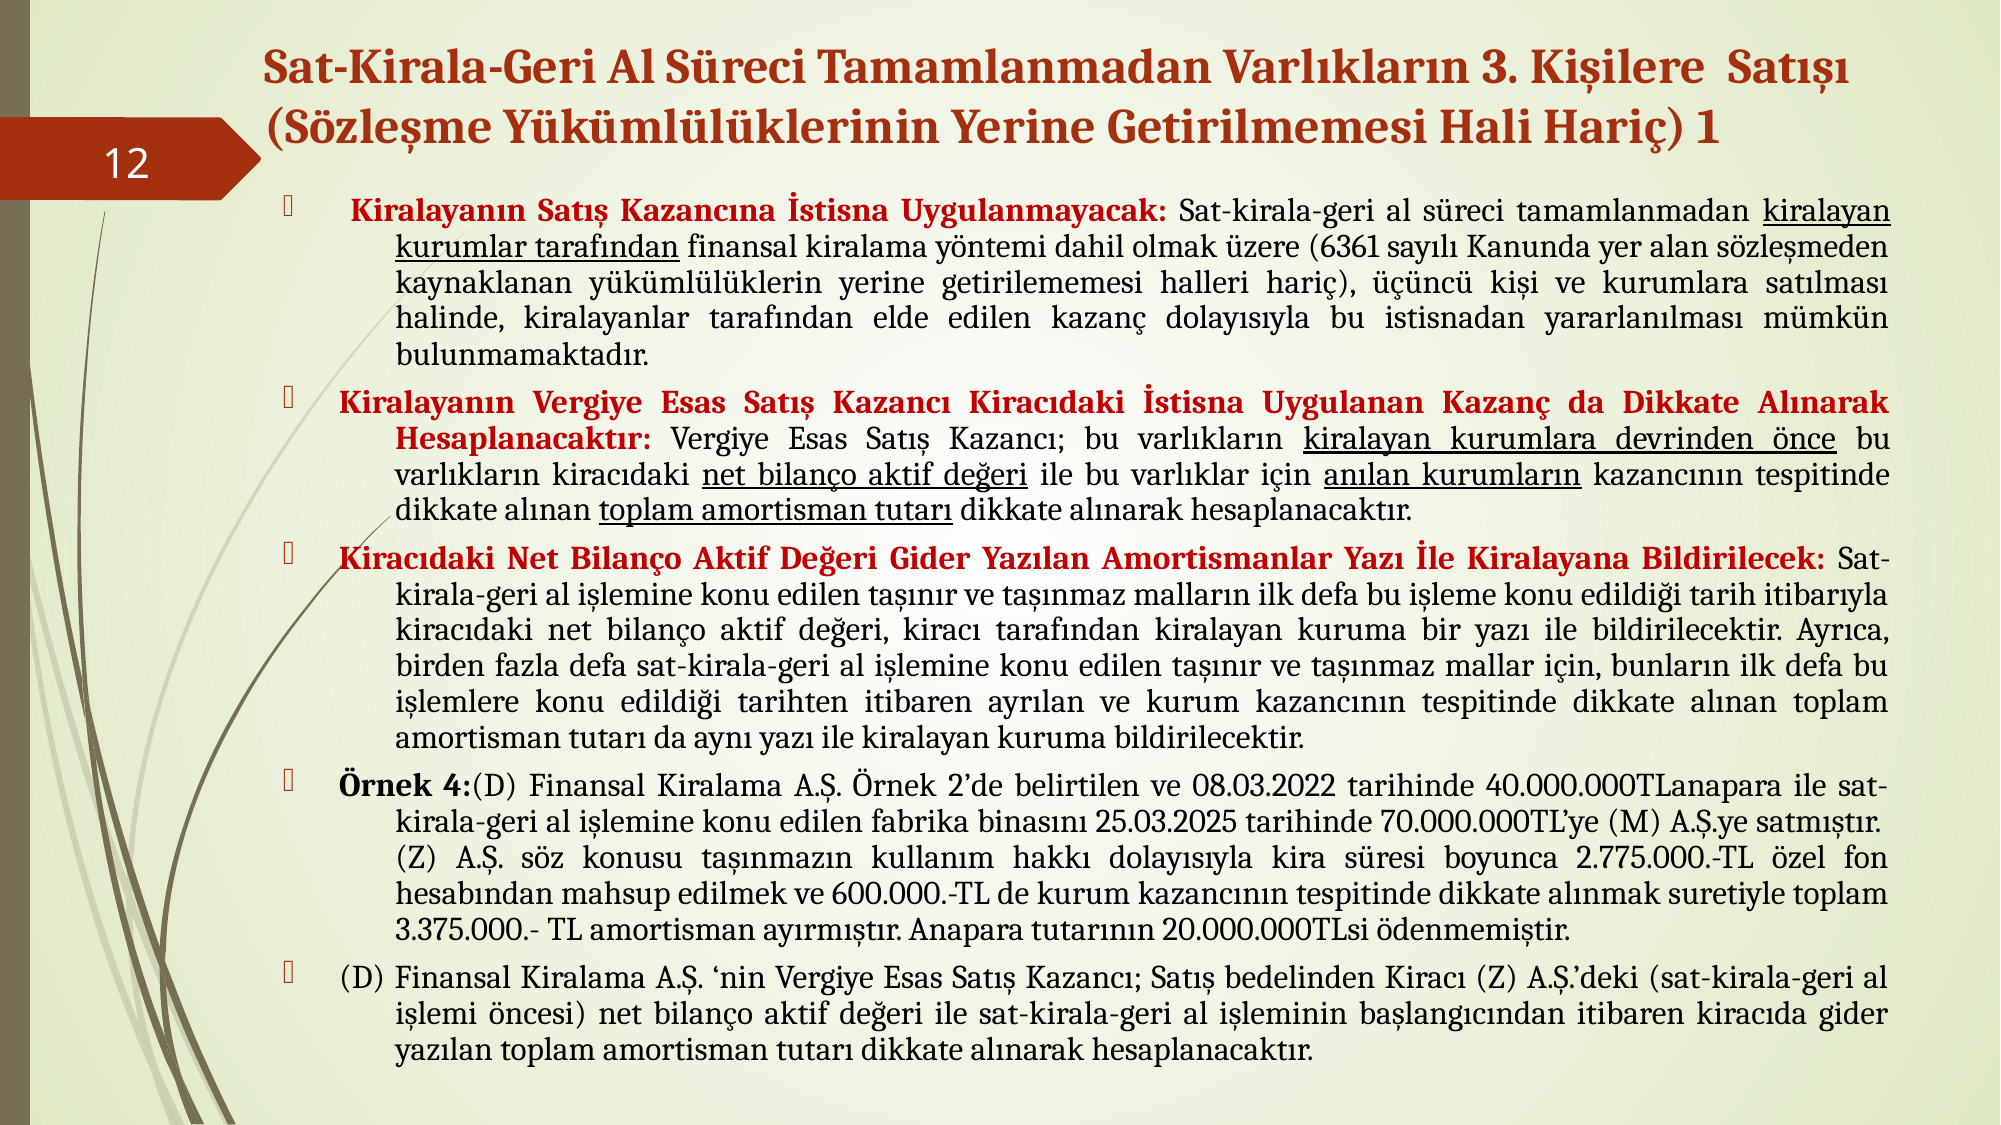

# Sat-Kirala-Geri Al Süreci Tamamlanmadan Varlıkların 3. Kişilere Satışı (Sözleşme Yükümlülüklerinin Yerine Getirilmemesi Hali Hariç) 1
 Kiralayanın Satış Kazancına İstisna Uygulanmayacak: Sat-kirala-geri al süreci tamamlanmadan kiralayan kurumlar tarafından finansal kiralama yöntemi dahil olmak üzere (6361 sayılı Kanunda yer alan sözleşmeden kaynaklanan yükümlülüklerin yerine getirilememesi halleri hariç), üçüncü kişi ve kurumlara satılması halinde, kiralayanlar tarafından elde edilen kazanç dolayısıyla bu istisnadan yararlanılması mümkün bulunmamaktadır.
Kiralayanın Vergiye Esas Satış Kazancı Kiracıdaki İstisna Uygulanan Kazanç da Dikkate Alınarak Hesaplanacaktır: Vergiye Esas Satış Kazancı; bu varlıkların kiralayan kurumlara devrinden önce bu varlıkların kiracıdaki net bilanço aktif değeri ile bu varlıklar için anılan kurumların kazancının tespitinde dikkate alınan toplam amortisman tutarı dikkate alınarak hesaplanacaktır.
Kiracıdaki Net Bilanço Aktif Değeri Gider Yazılan Amortismanlar Yazı İle Kiralayana Bildirilecek: Sat-kirala-geri al işlemine konu edilen taşınır ve taşınmaz malların ilk defa bu işleme konu edildiği tarih itibarıyla kiracıdaki net bilanço aktif değeri, kiracı tarafından kiralayan kuruma bir yazı ile bildirilecektir. Ayrıca, birden fazla defa sat-kirala-geri al işlemine konu edilen taşınır ve taşınmaz mallar için, bunların ilk defa bu işlemlere konu edildiği tarihten itibaren ayrılan ve kurum kazancının tespitinde dikkate alınan toplam amortisman tutarı da aynı yazı ile kiralayan kuruma bildirilecektir.
Örnek 4:(D) Finansal Kiralama A.Ş. Örnek 2’de belirtilen ve 08.03.2022 tarihinde 40.000.000TLanapara ile sat-kirala-geri al işlemine konu edilen fabrika binasını 25.03.2025 tarihinde 70.000.000TL’ye (M) A.Ş.ye satmıştır. (Z) A.Ş. söz konusu taşınmazın kullanım hakkı dolayısıyla kira süresi boyunca 2.775.000.-TL özel fon hesabından mahsup edilmek ve 600.000.-TL de kurum kazancının tespitinde dikkate alınmak suretiyle toplam 3.375.000.- TL amortisman ayırmıştır. Anapara tutarının 20.000.000TLsi ödenmemiştir.
(D) Finansal Kiralama A.Ş. ‘nin Vergiye Esas Satış Kazancı; Satış bedelinden Kiracı (Z) A.Ş.’deki (sat-kirala-geri al işlemi öncesi) net bilanço aktif değeri ile sat-kirala-geri al işleminin başlangıcından itibaren kiracıda gider yazılan toplam amortisman tutarı dikkate alınarak hesaplanacaktır.